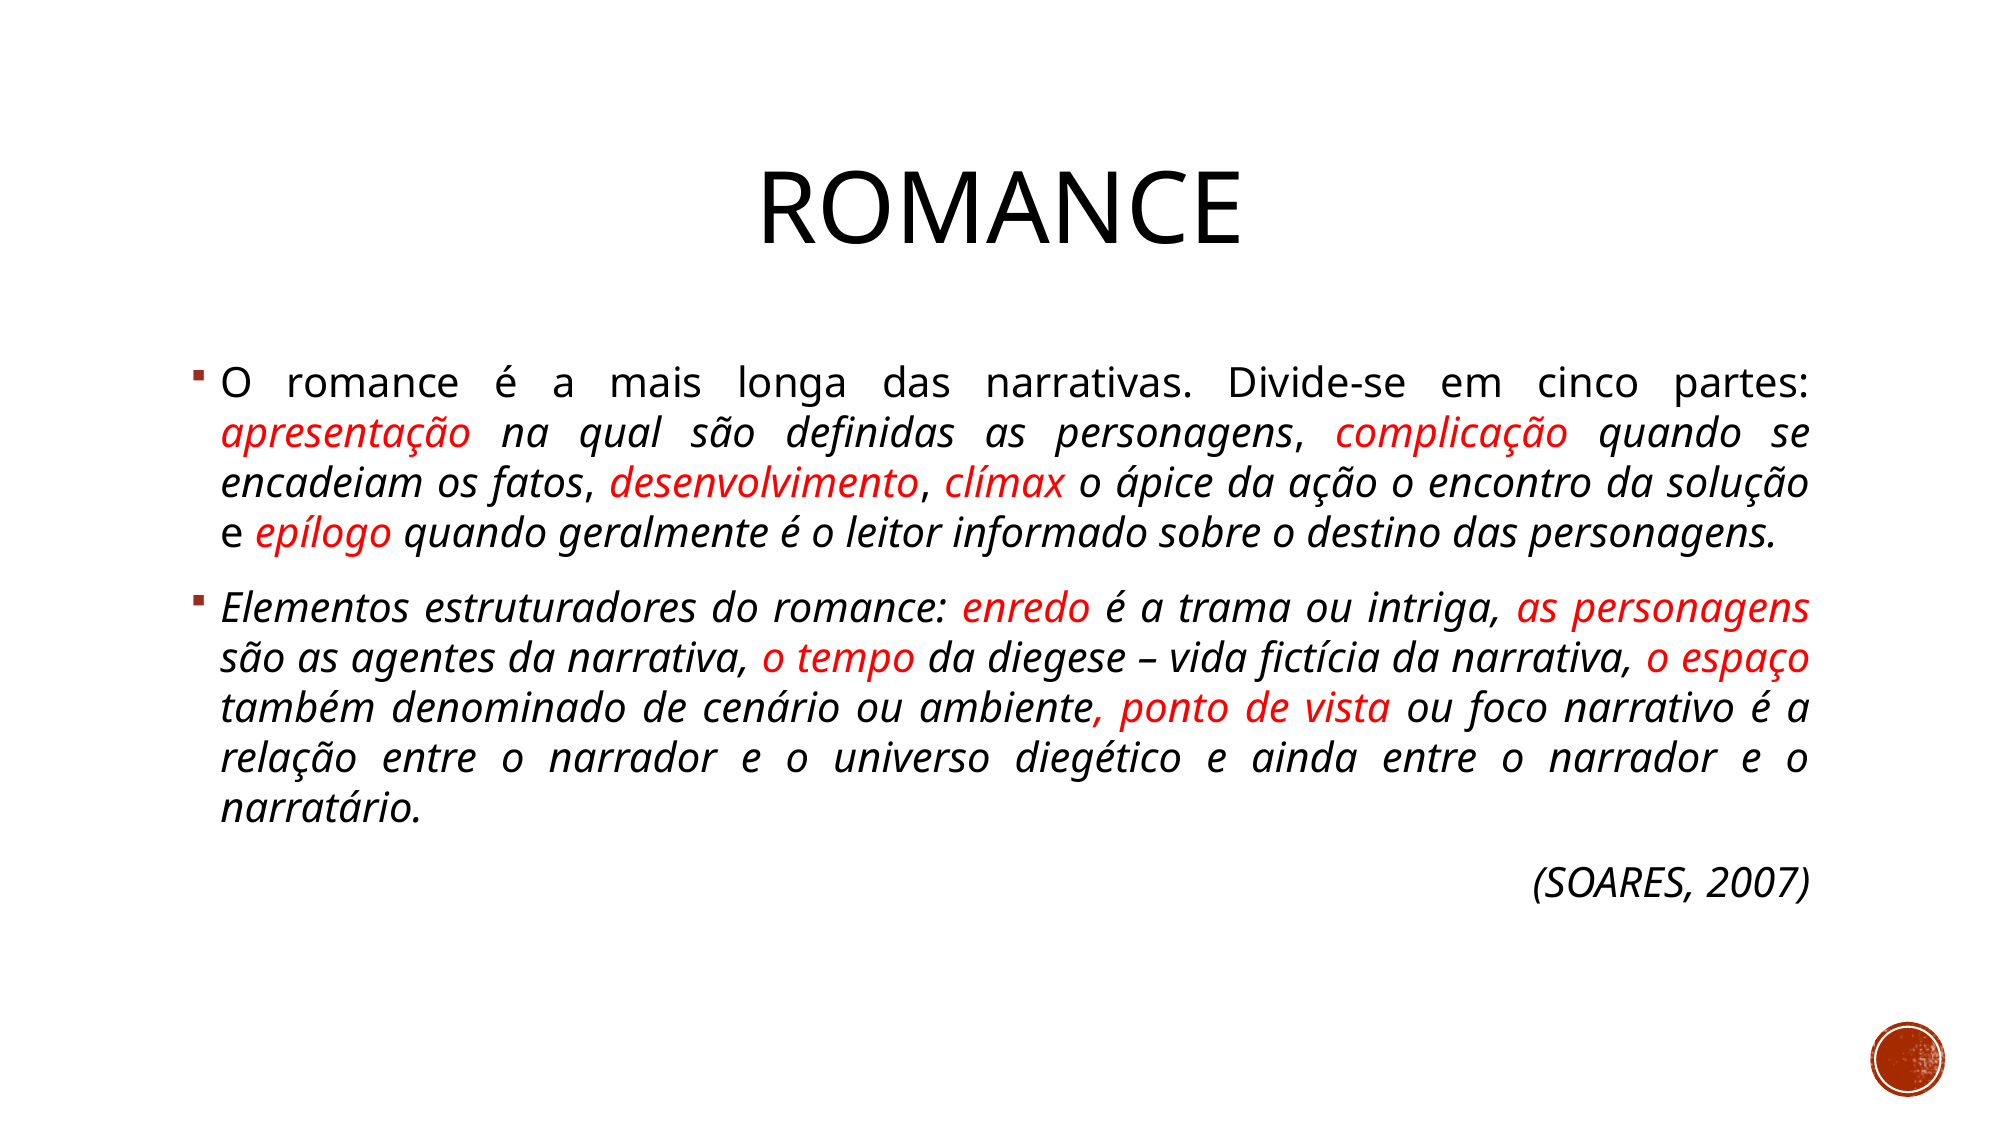

# Romance
O romance é a mais longa das narrativas. Divide-se em cinco partes: apresentação na qual são definidas as personagens, complicação quando se encadeiam os fatos, desenvolvimento, clímax o ápice da ação o encontro da solução e epílogo quando geralmente é o leitor informado sobre o destino das personagens.
Elementos estruturadores do romance: enredo é a trama ou intriga, as personagens são as agentes da narrativa, o tempo da diegese – vida fictícia da narrativa, o espaço também denominado de cenário ou ambiente, ponto de vista ou foco narrativo é a relação entre o narrador e o universo diegético e ainda entre o narrador e o narratário.
(SOARES, 2007)